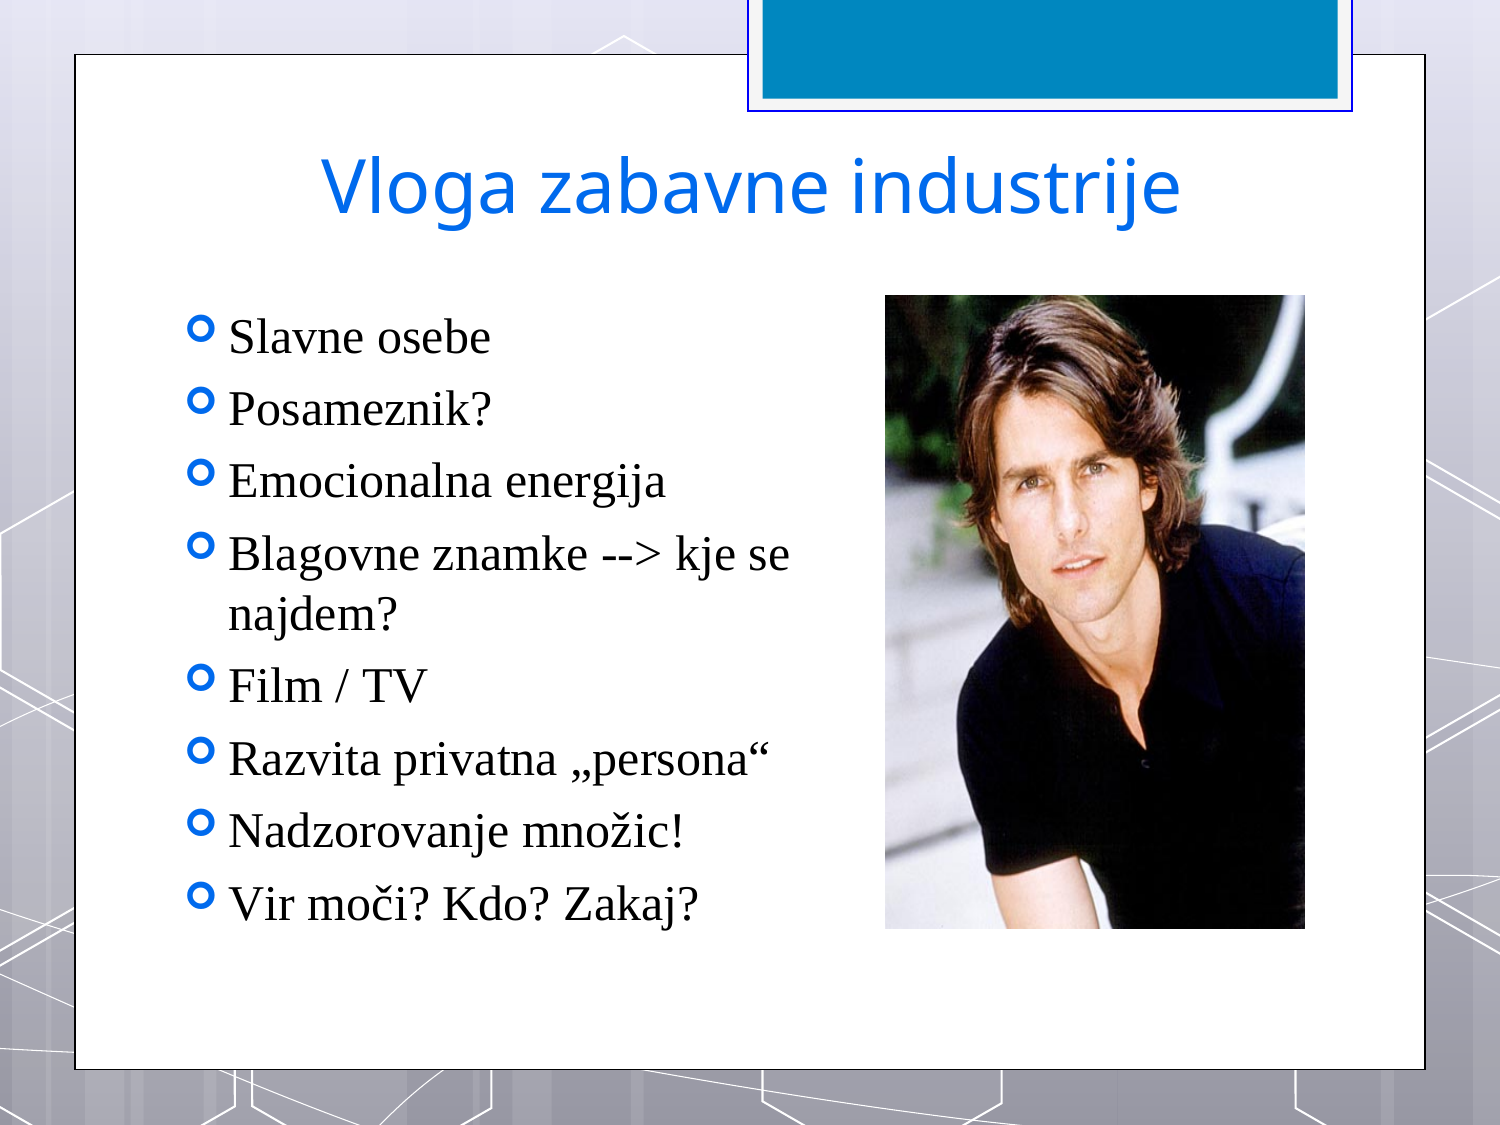

Vloga zabavne industrije
Slavne osebe
Posameznik?
Emocionalna energija
Blagovne znamke --> kje se najdem?
Film / TV
Razvita privatna „persona“
Nadzorovanje množic!
Vir moči? Kdo? Zakaj?